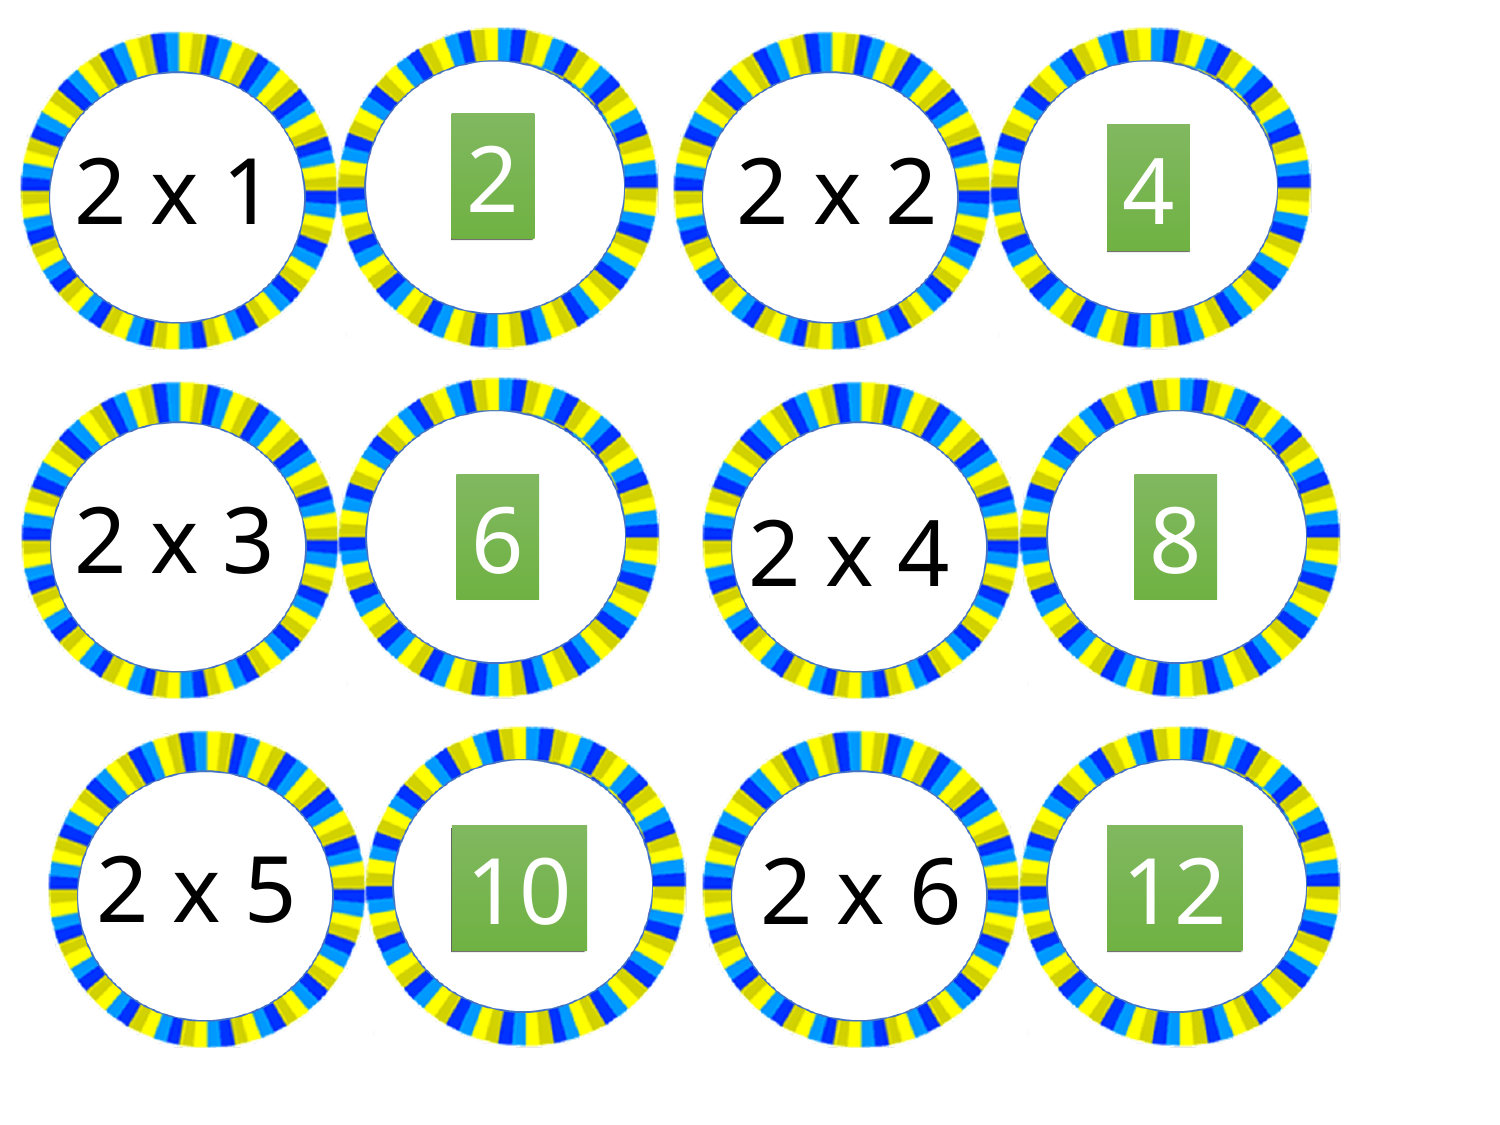

2
2 x 1
2 x 2
4
2 x 3
6
8
2 x 4
2 x 5
10
2 x 6
12